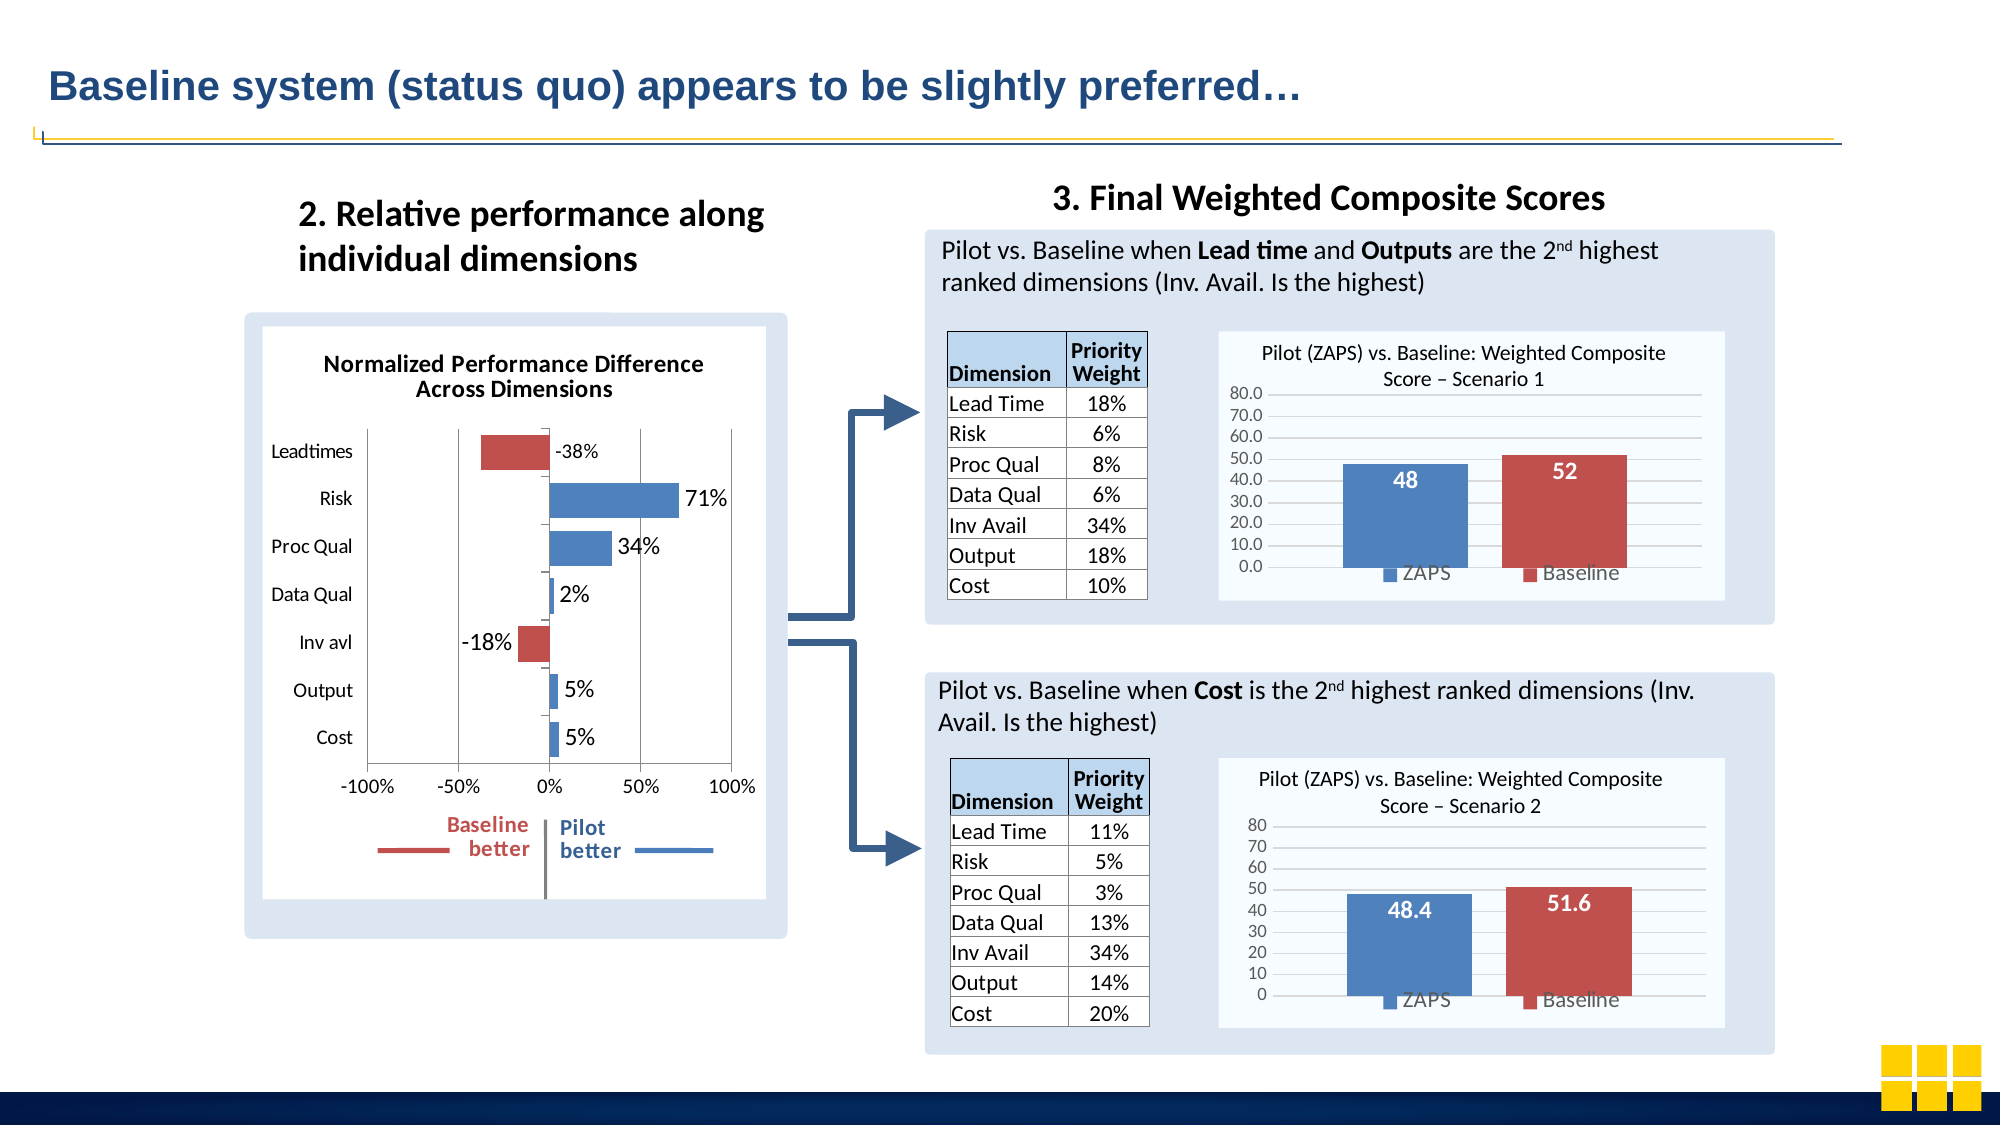

# Baseline system (status quo) appears to be slightly preferred…
3. Final Weighted Composite Scores
2. Relative performance along individual dimensions
Pilot vs. Baseline when Lead time and Outputs are the 2nd highest ranked dimensions (Inv. Avail. Is the highest)
### Chart: Normalized Performance Difference Across Dimensions
| Category | |
|---|---|
| Cost | 0.0518923225953848 |
| Output | 0.0481411870349124 |
| Inv avl | -0.17566583304655 |
| Data Qual | 0.0223524670877792 |
| Proc Qual | 0.341446687729792 |
| Risk | 0.710587576214557 |
| Leadtimes | -0.377009813604367 || Dimension | Priority Weight |
| --- | --- |
| Lead Time | 18% |
| Risk | 6% |
| Proc Qual | 8% |
| Data Qual | 6% |
| Inv Avail | 34% |
| Output | 18% |
| Cost | 10% |
### Chart
| Category | ZAPS | Baseline |
|---|---|---|
| Leadtime & Output | 48.0 | 52.0 |Pilot (ZAPS) vs. Baseline: Weighted Composite Score – Scenario 1
Pilot vs. Baseline when Cost is the 2nd highest ranked dimensions (Inv. Avail. Is the highest)
Pilot (ZAPS) vs. Baseline: Weighted Composite Score – Scenario 2
### Chart
| Category | ZAPS | Baseline |
|---|---|---|
| Cost | 48.4 | 51.6 || Dimension | Priority Weight |
| --- | --- |
| Lead Time | 11% |
| Risk | 5% |
| Proc Qual | 3% |
| Data Qual | 13% |
| Inv Avail | 34% |
| Output | 14% |
| Cost | 20% |